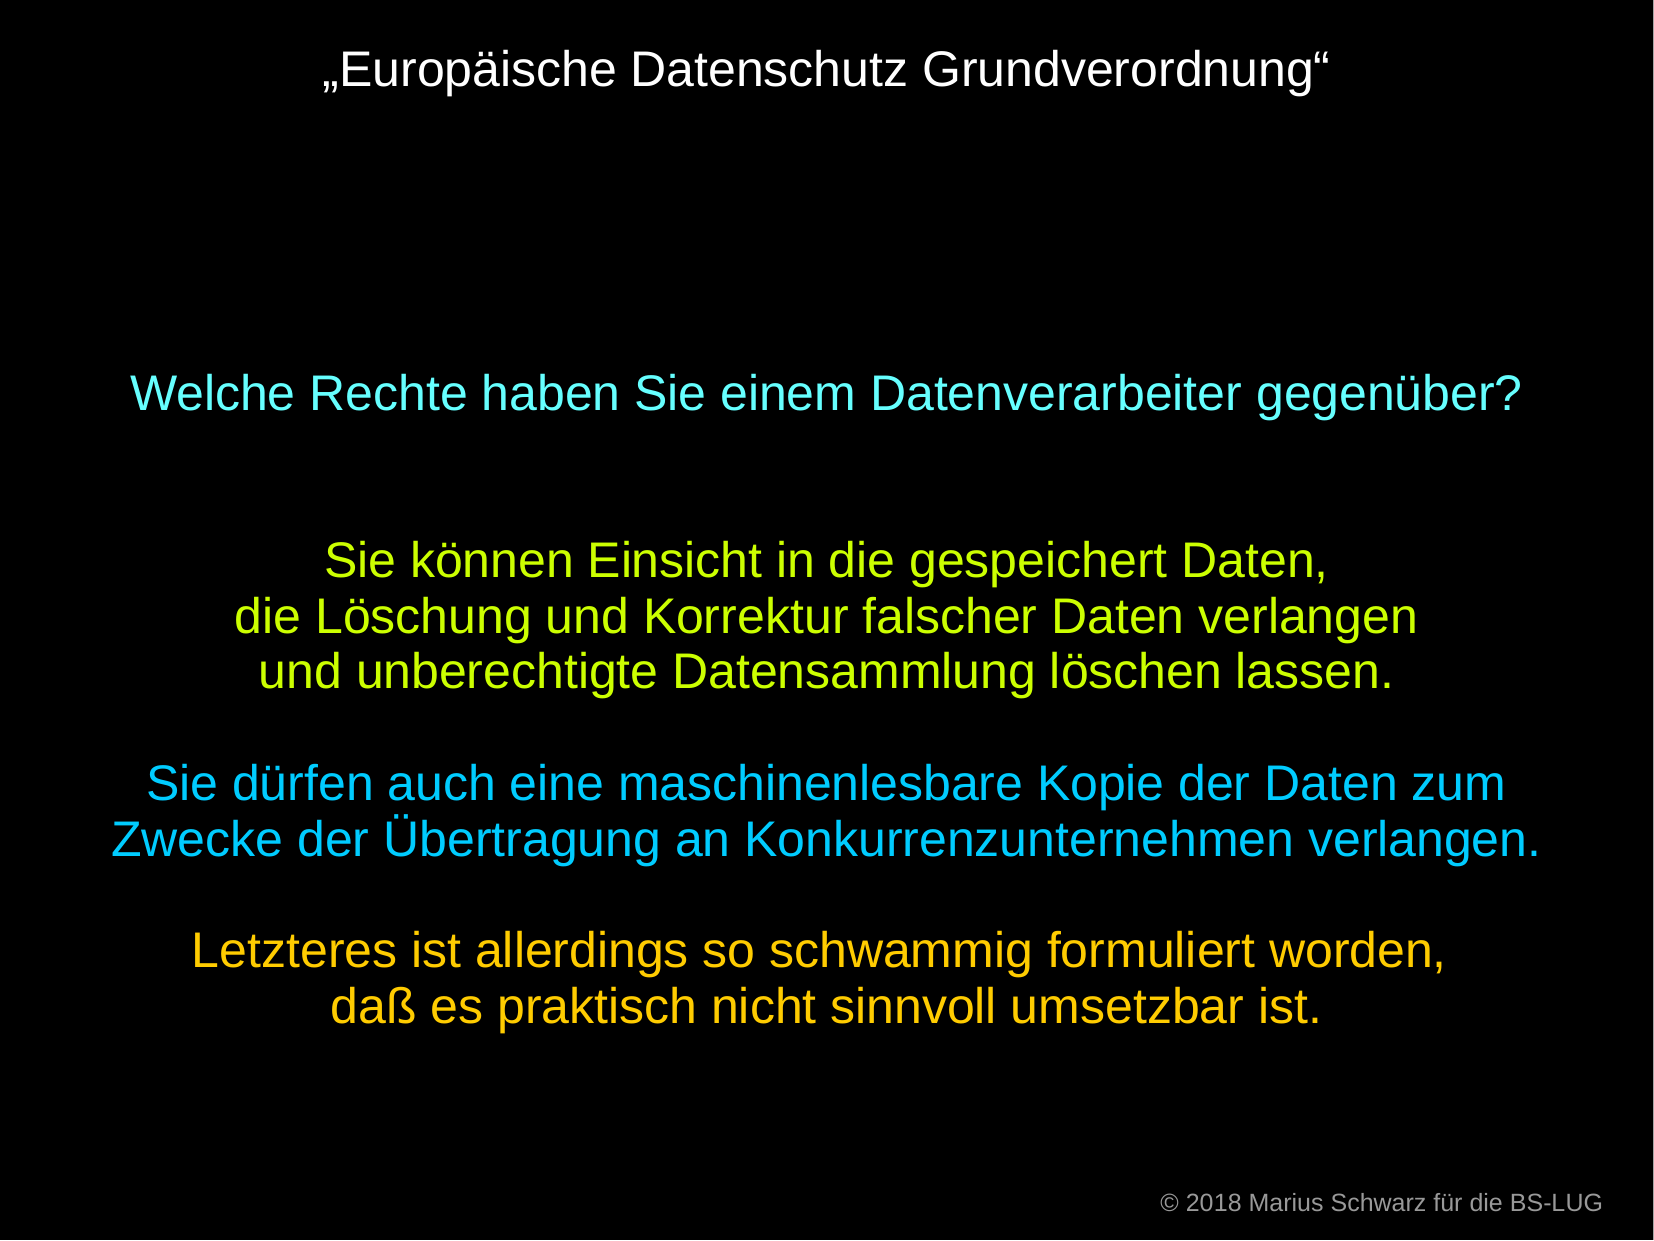

# „Europäische Datenschutz Grundverordnung“
Welche Rechte haben Sie einem Datenverarbeiter gegenüber?
Sie können Einsicht in die gespeichert Daten,
die Löschung und Korrektur falscher Daten verlangen
und unberechtigte Datensammlung löschen lassen.
Sie dürfen auch eine maschinenlesbare Kopie der Daten zum Zwecke der Übertragung an Konkurrenzunternehmen verlangen.
Letzteres ist allerdings so schwammig formuliert worden,
daß es praktisch nicht sinnvoll umsetzbar ist.
© 2018 Marius Schwarz für die BS-LUG